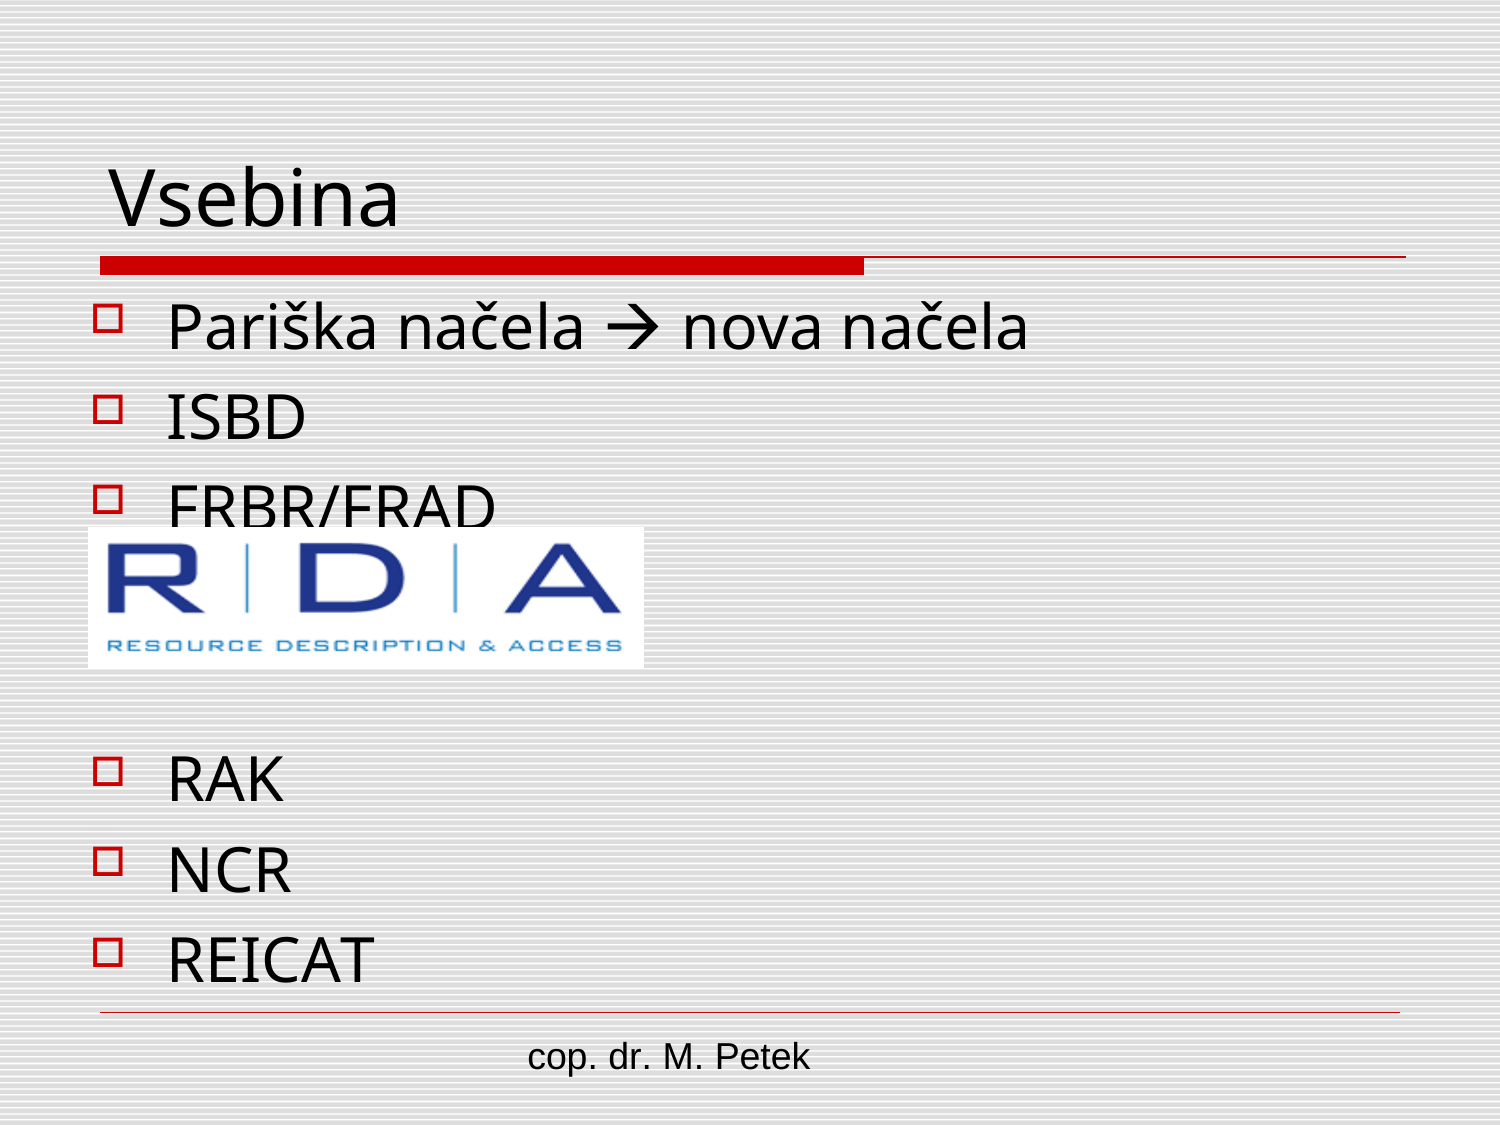

# Vsebina
Pariška načela  nova načela
ISBD
FRBR/FRAD
RAK
NCR
REICAT
cop. dr. M. Petek